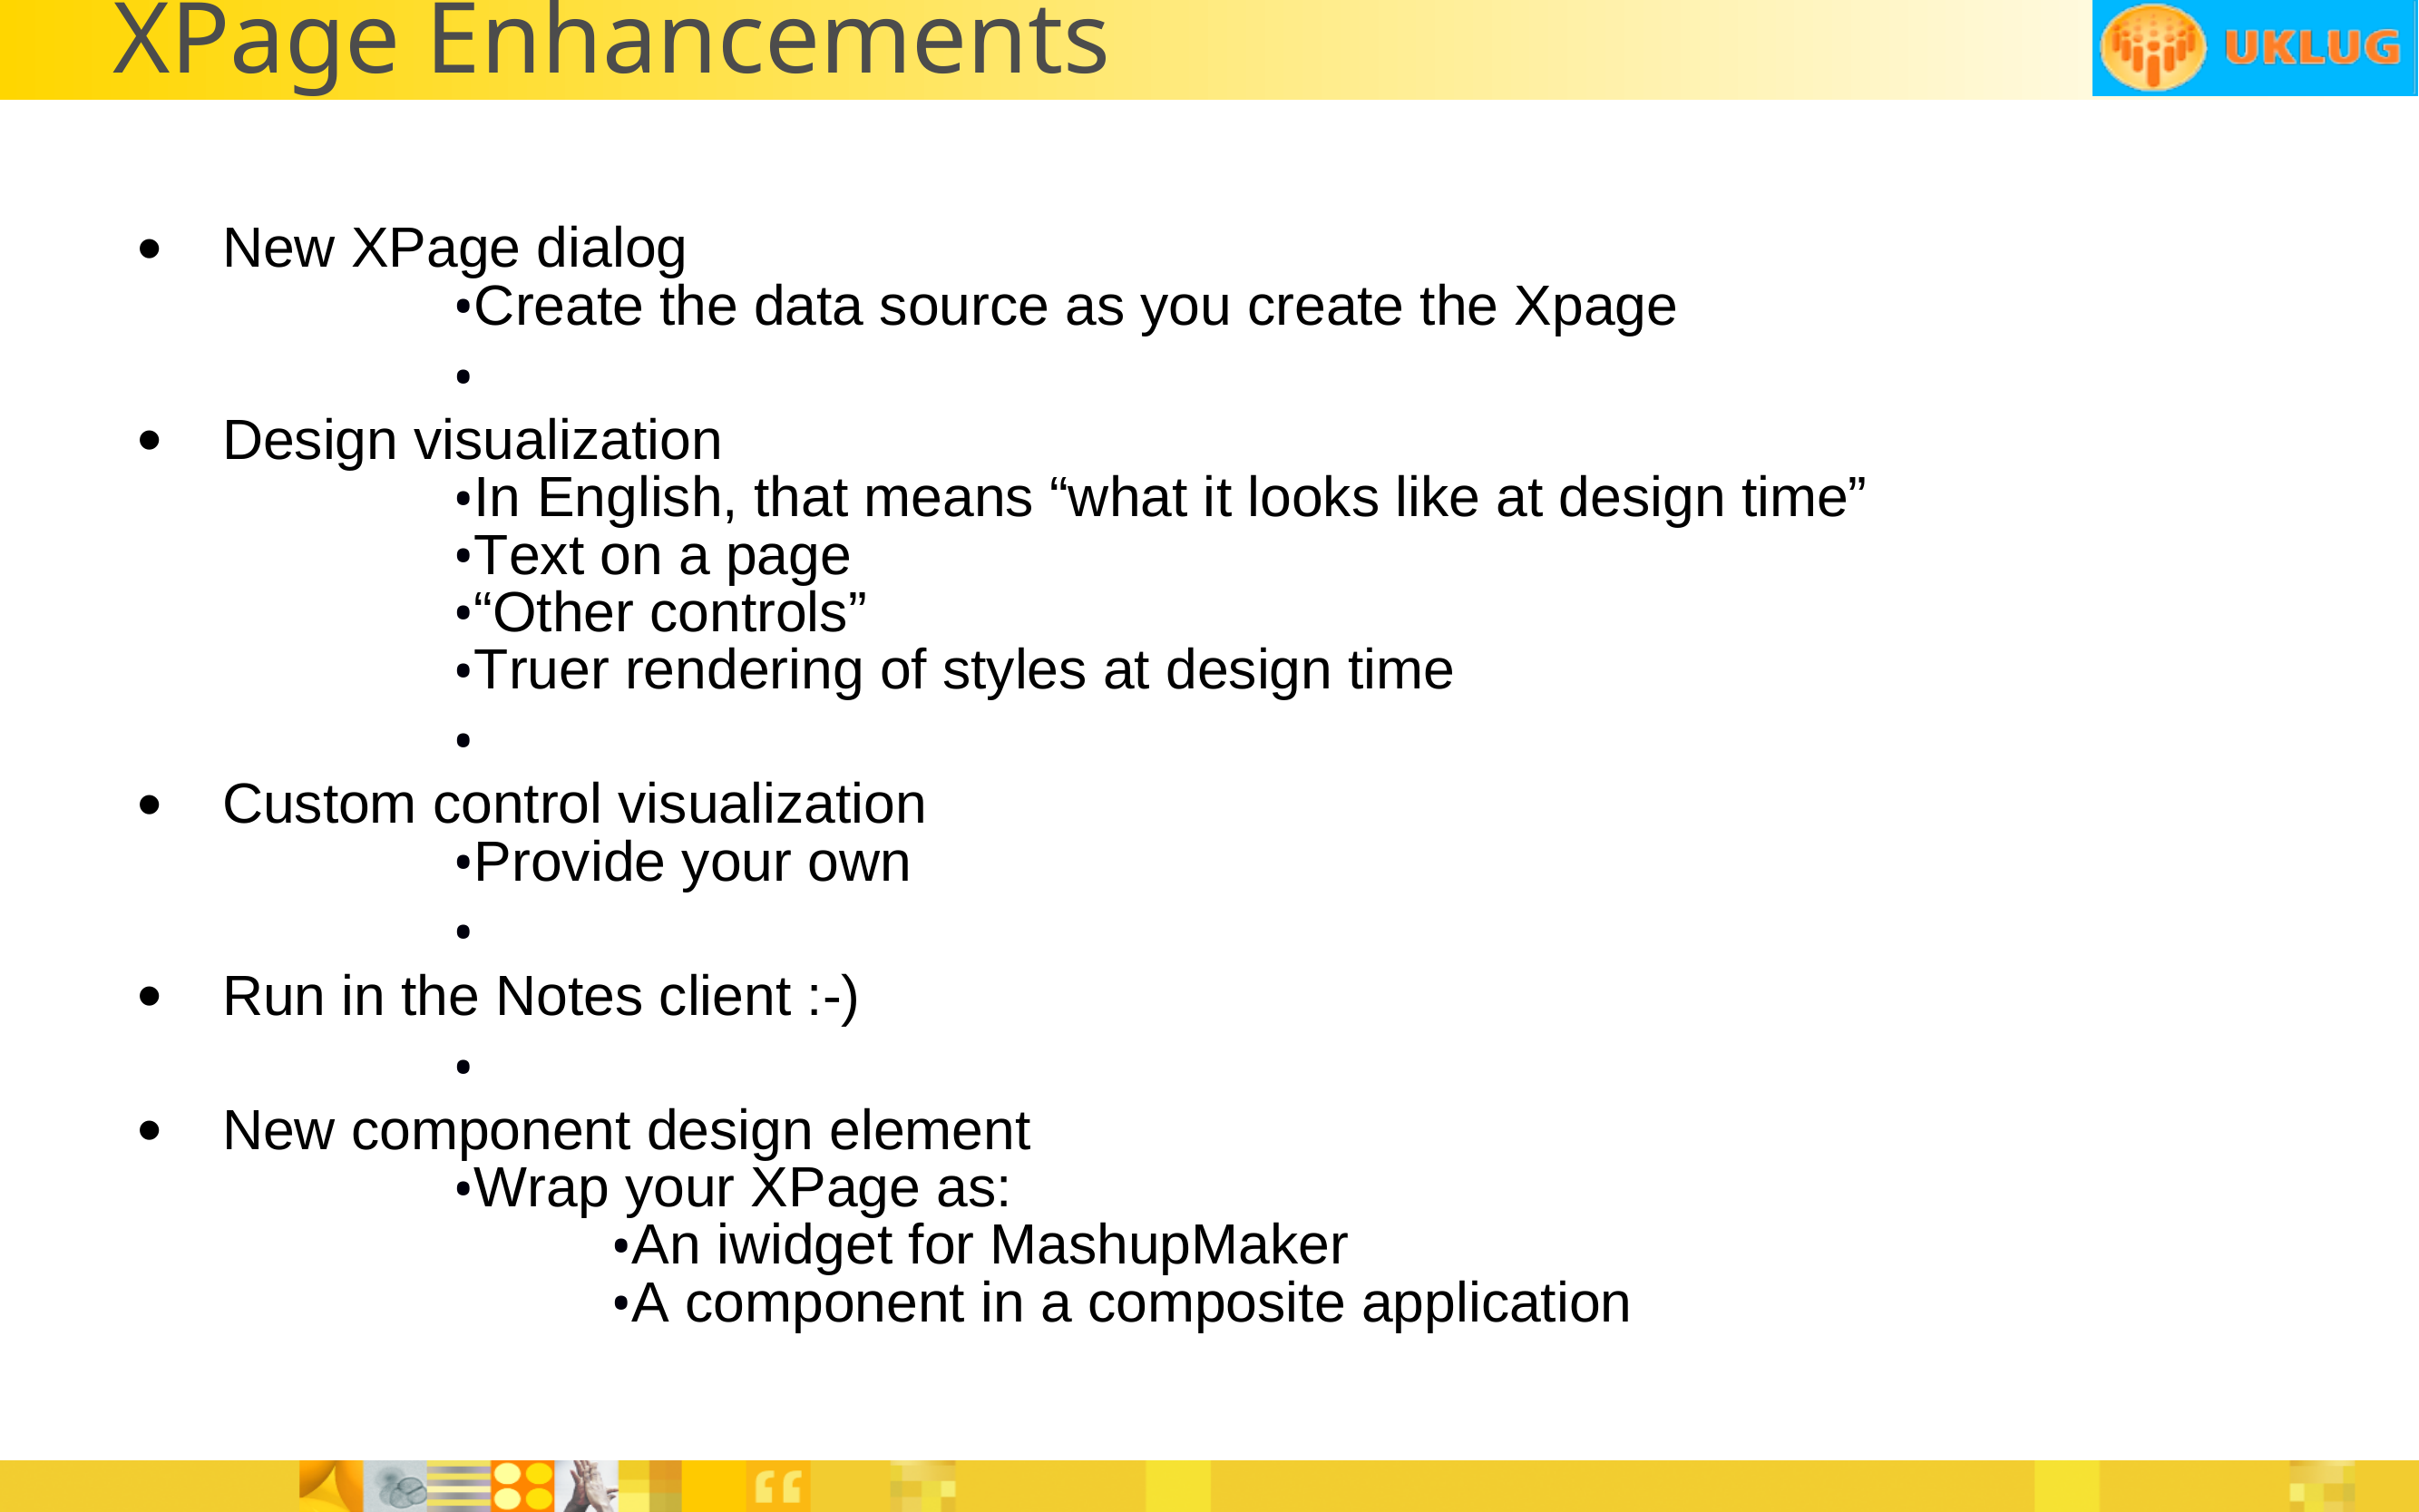

# XPage Enhancements
New XPage dialog
Create the data source as you create the Xpage
Design visualization
In English, that means “what it looks like at design time”
Text on a page
“Other controls”
Truer rendering of styles at design time
Custom control visualization
Provide your own
Run in the Notes client :-)
New component design element
Wrap your XPage as:
An iwidget for MashupMaker
A component in a composite application